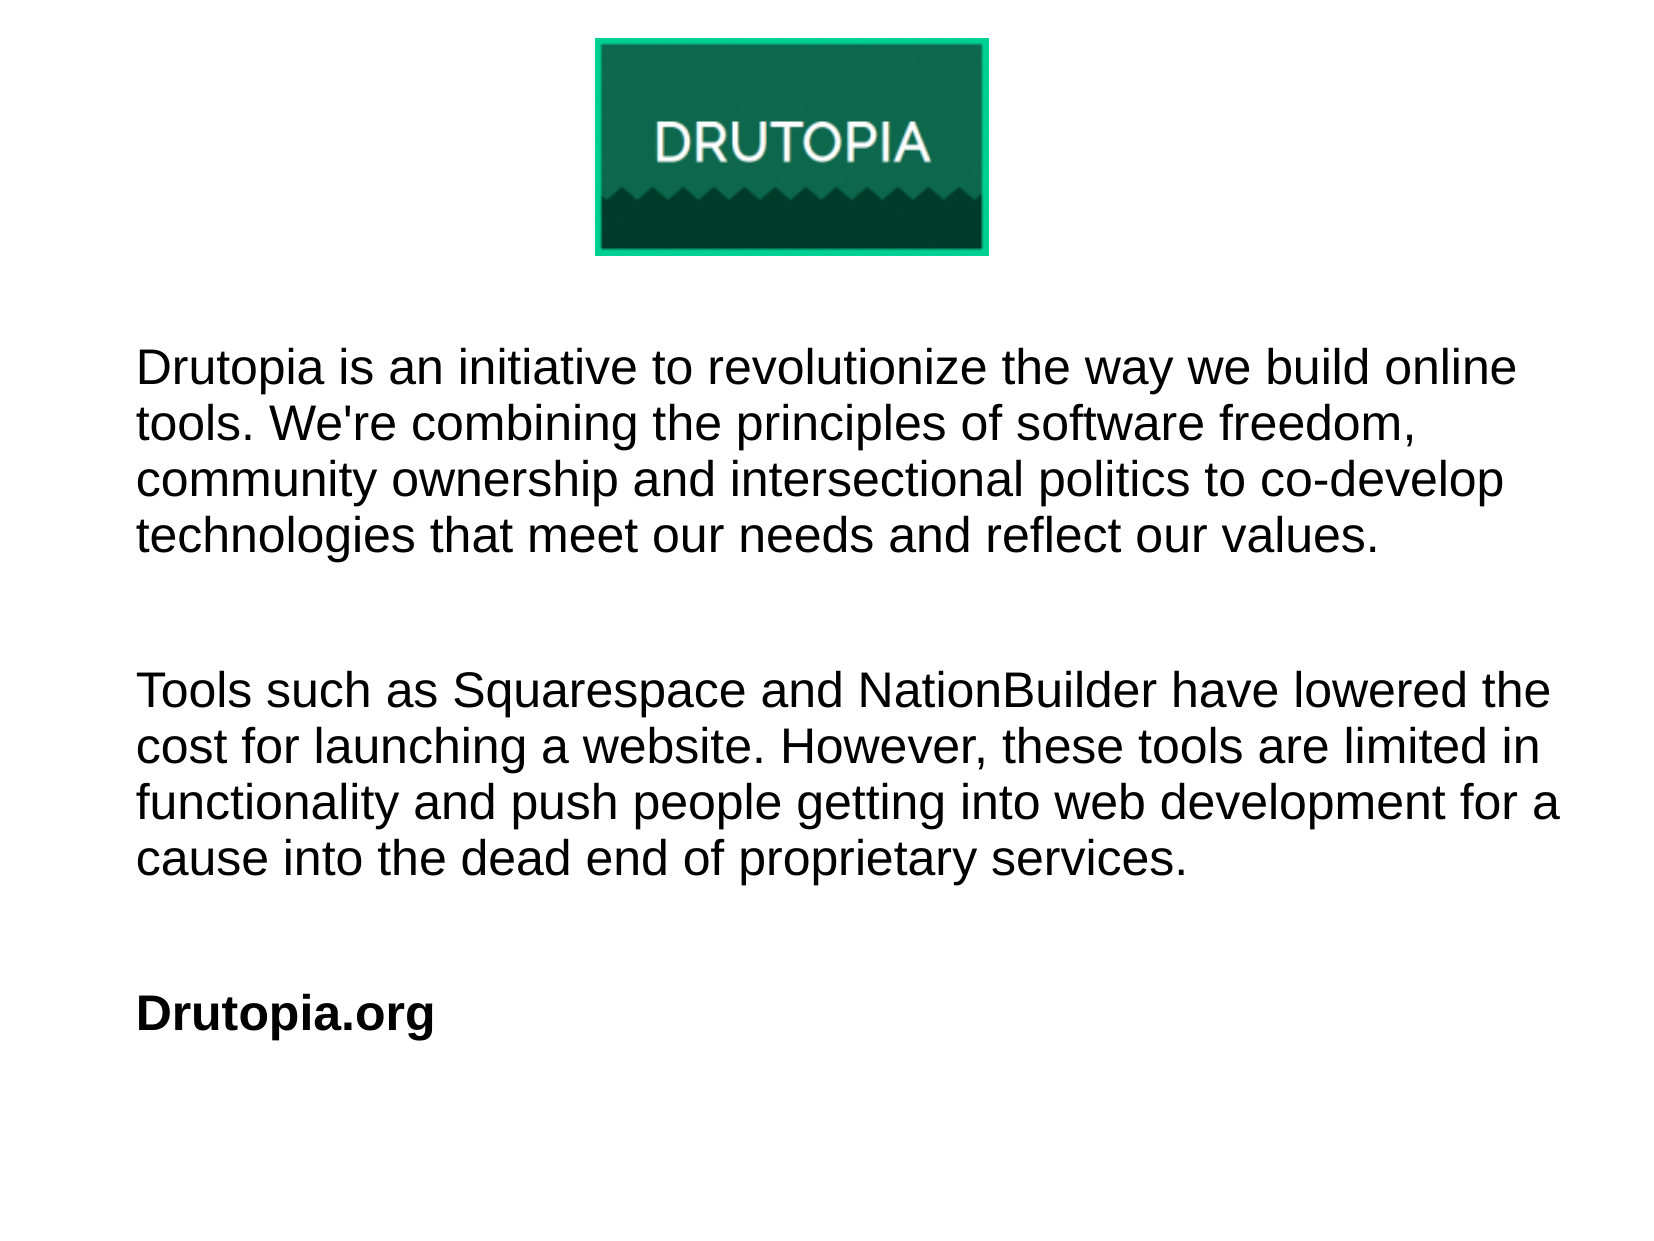

# Drutopia is an initiative to revolutionize the way we build online tools. We're combining the principles of software freedom, community ownership and intersectional politics to co-develop technologies that meet our needs and reflect our values.
Tools such as Squarespace and NationBuilder have lowered the cost for launching a website. However, these tools are limited in functionality and push people getting into web development for a cause into the dead end of proprietary services.
Drutopia.org